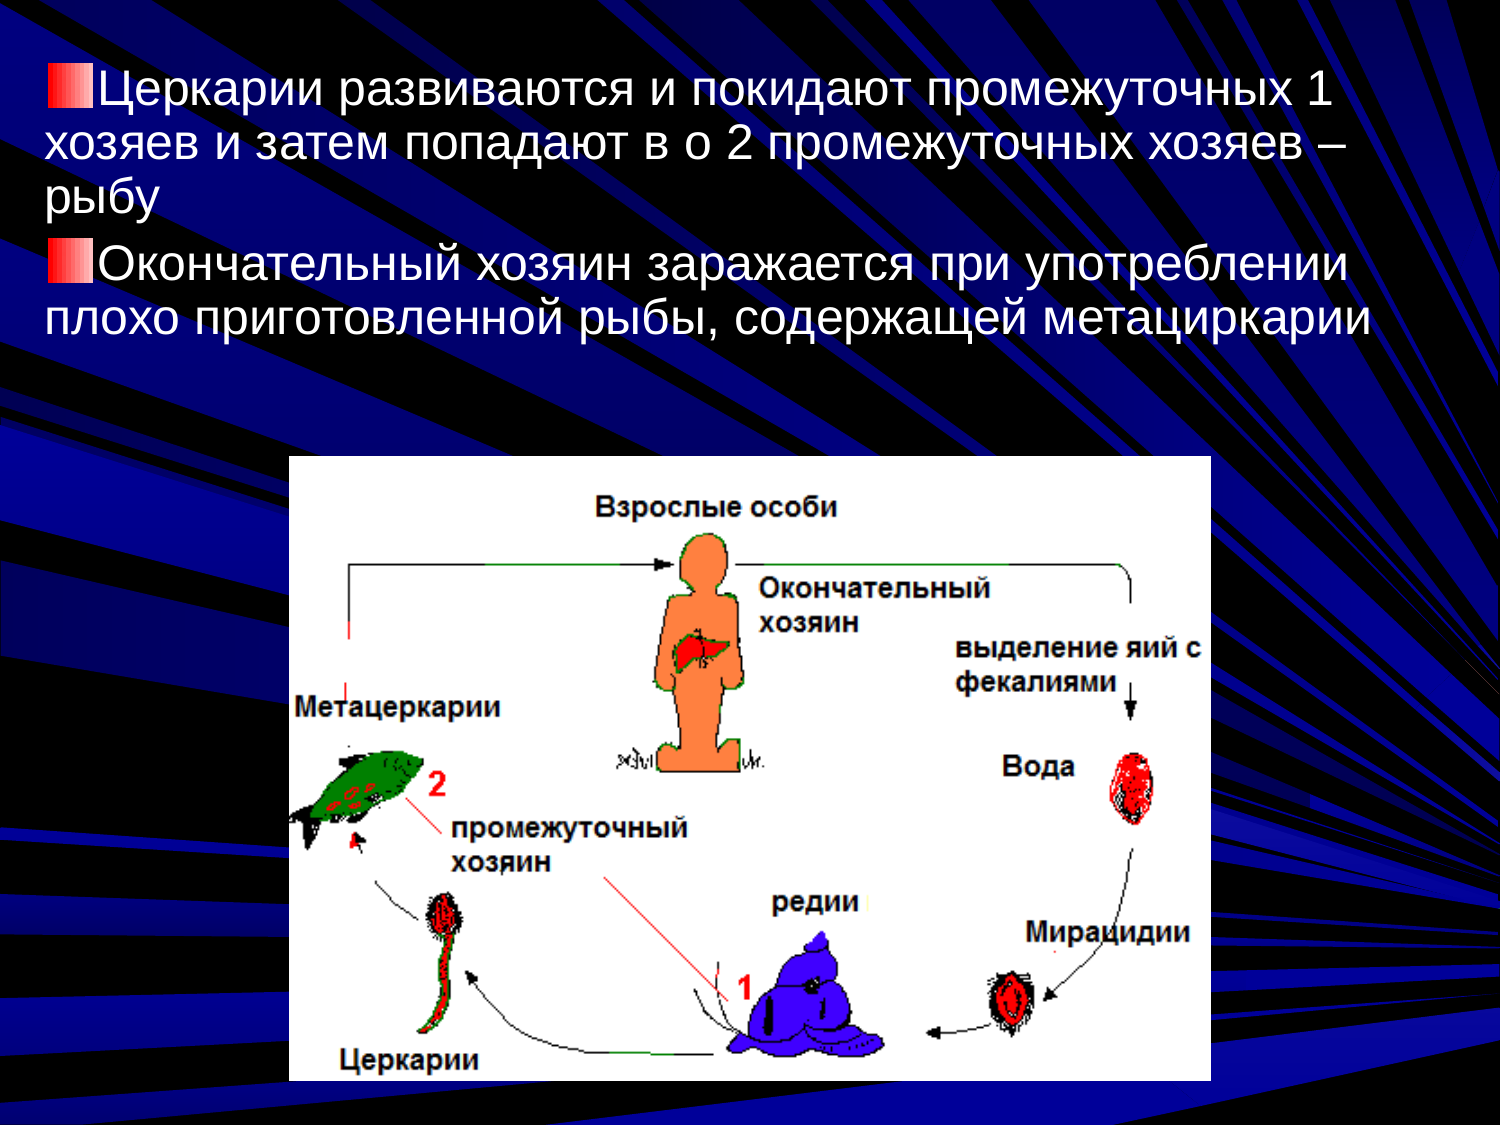

# Церкарии развиваются и покидают промежуточных 1 хозяев и затем попадают в о 2 промежуточных хозяев – рыбу
Окончательный хозяин заражается при употреблении плохо приготовленной рыбы, содержащей метациркарии